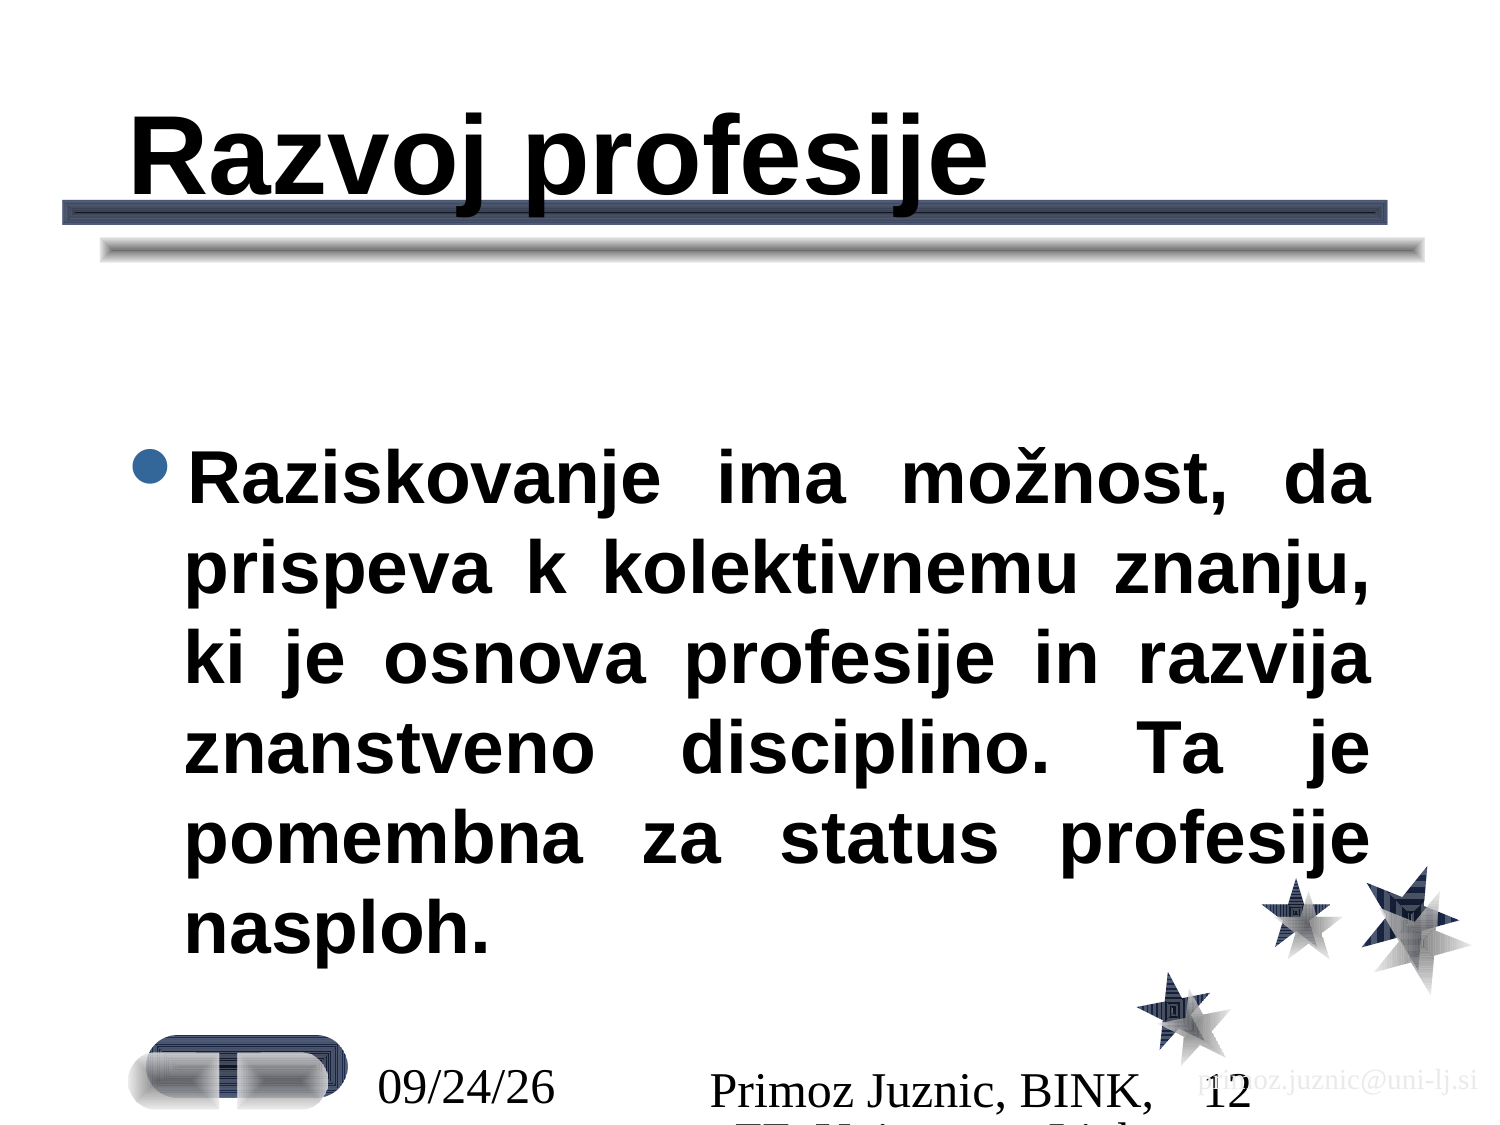

# Razvoj profesije
Raziskovanje ima možnost, da prispeva k kolektivnemu znanju, ki je osnova profesije in razvija znanstveno disciplino. Ta je pomembna za status profesije nasploh.
Primoz Juznic, BINK, FF, Univerza v Ljubljani
12